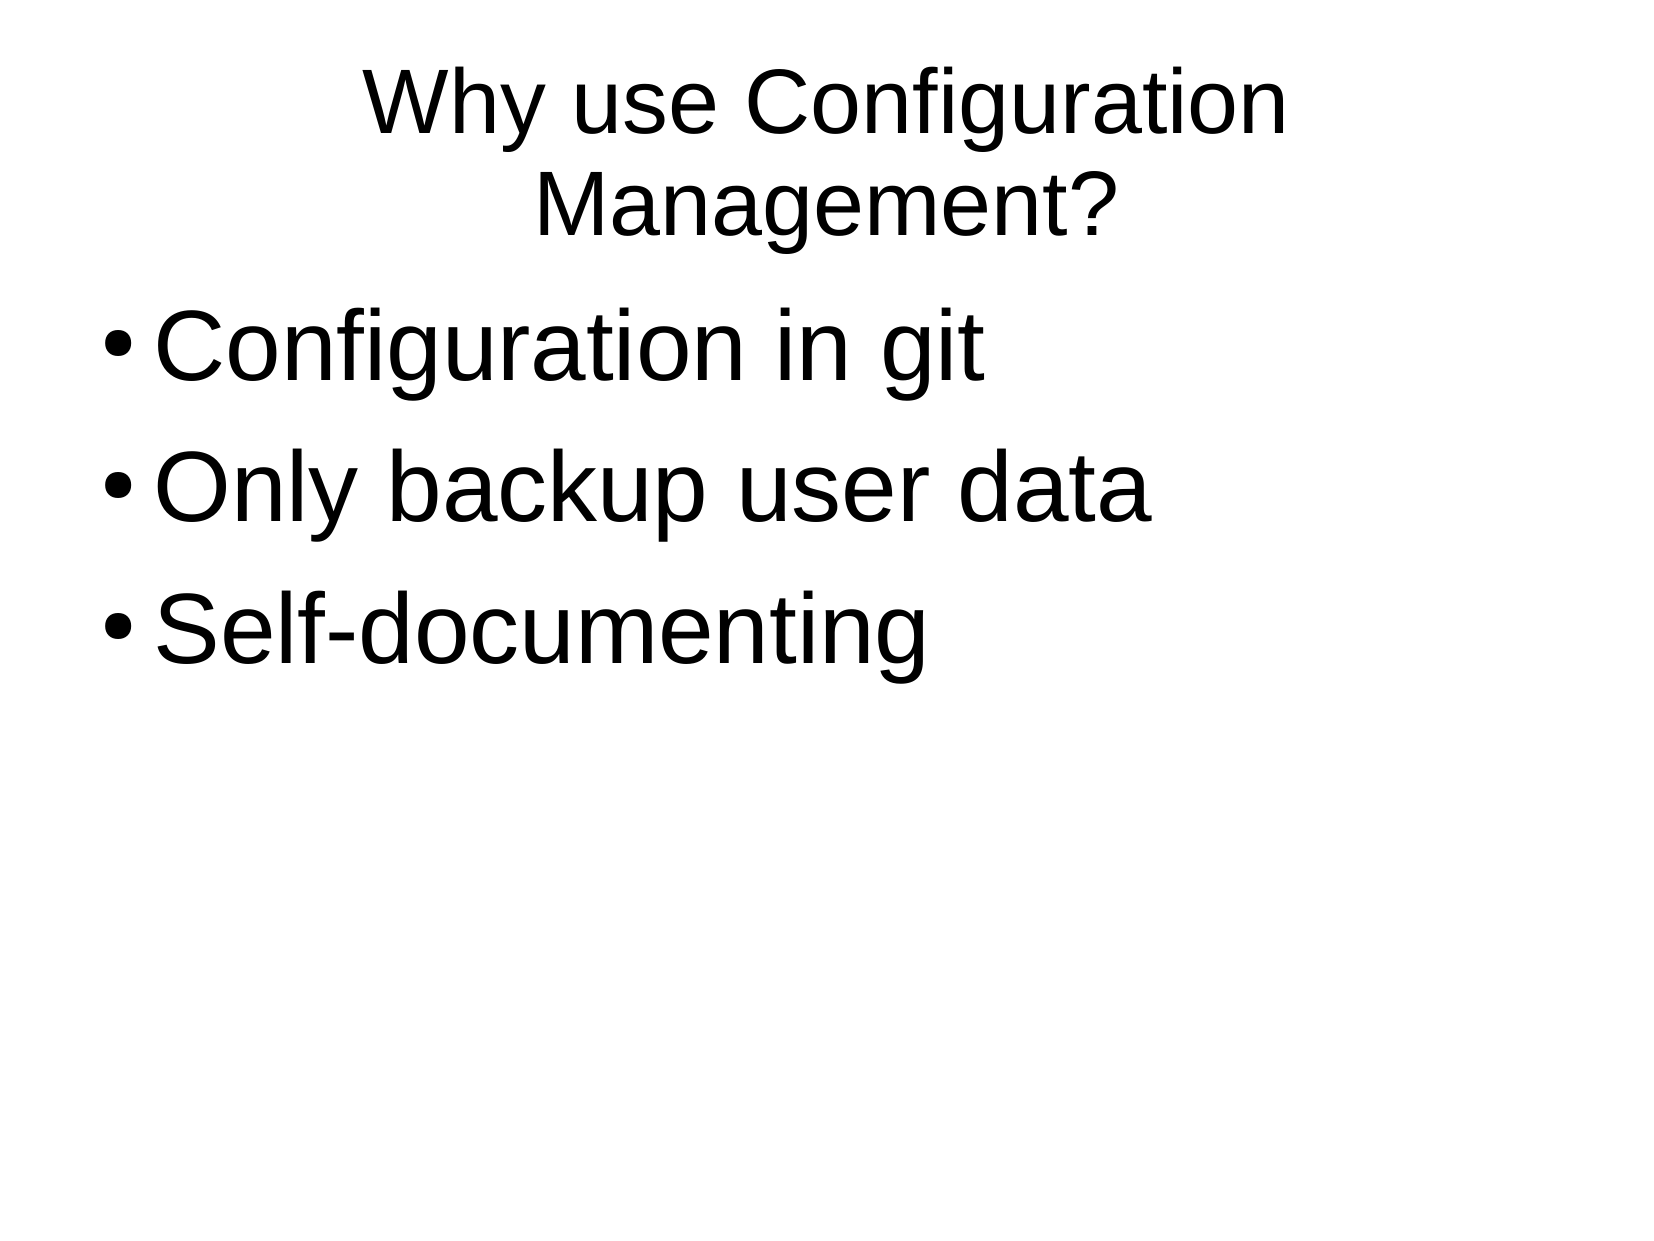

# Why use Configuration Management?
Configuration in git
Only backup user data
Self-documenting